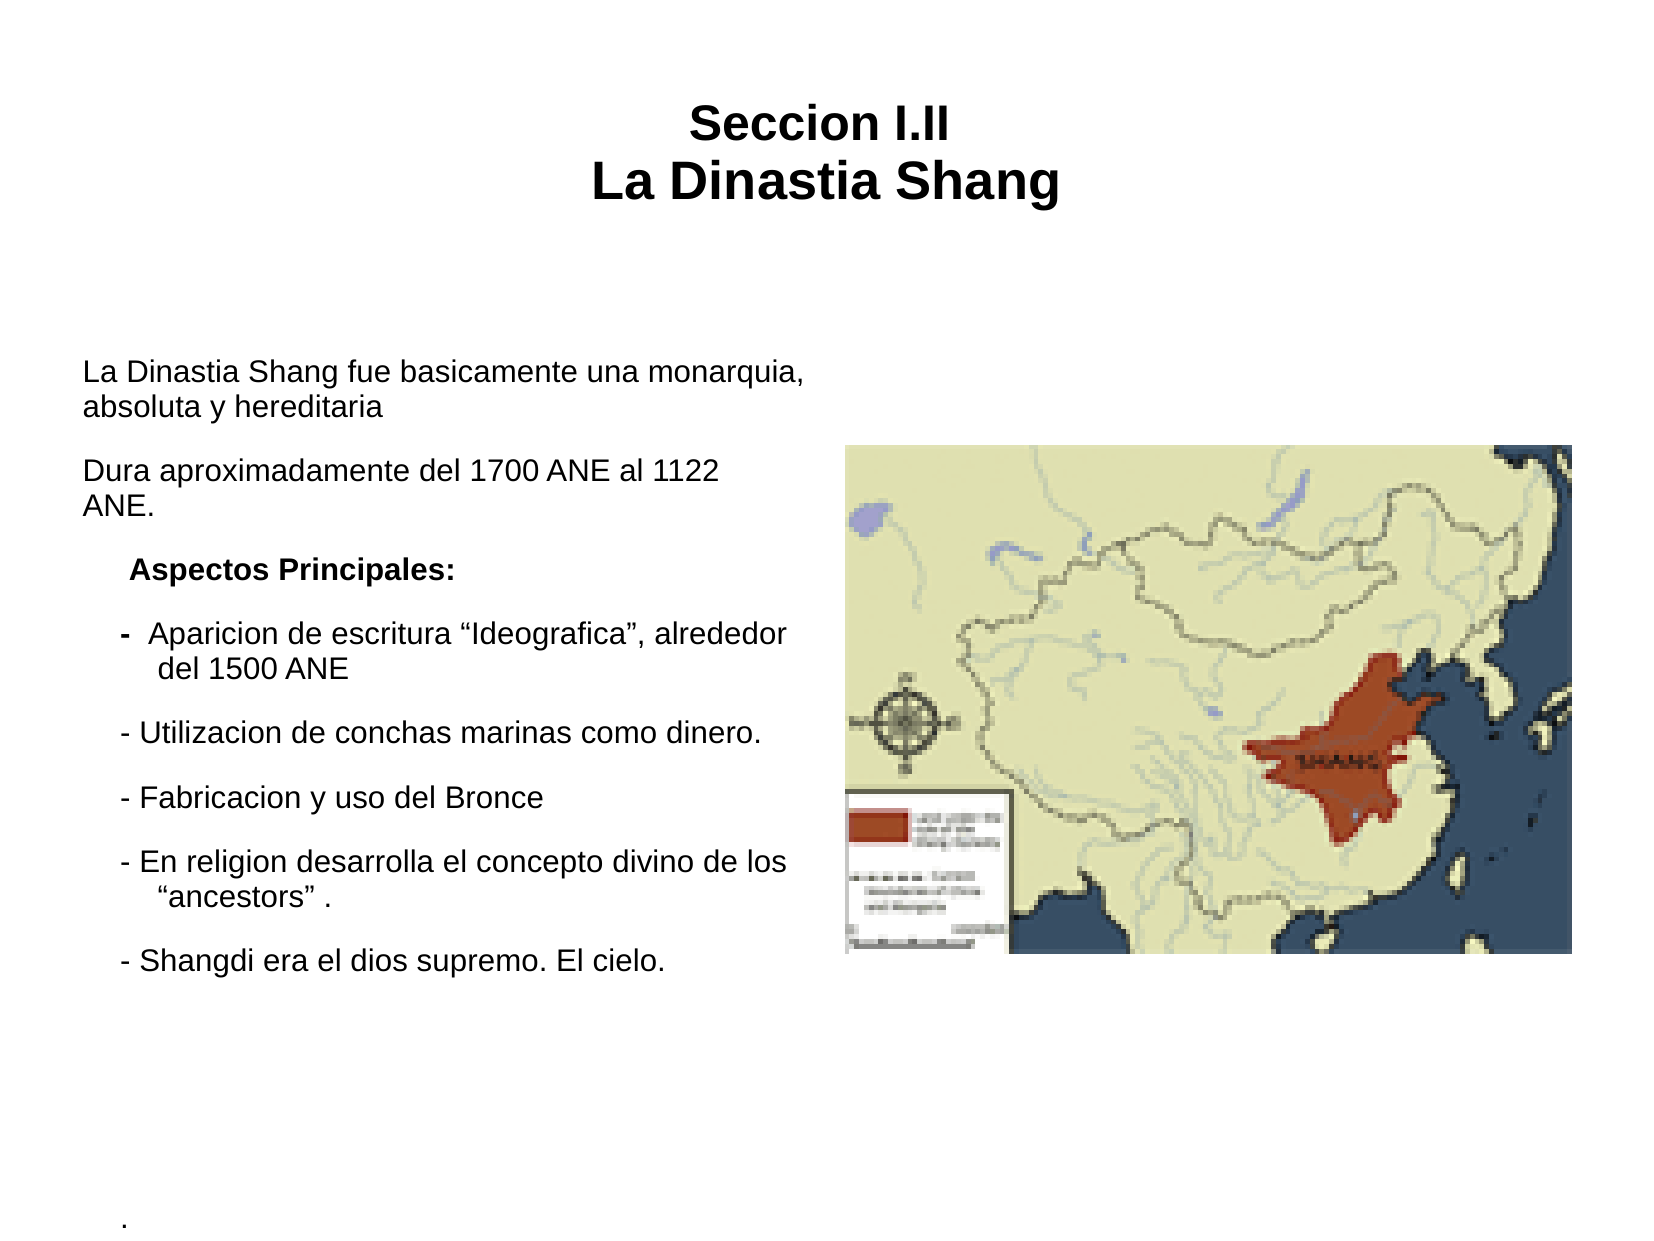

# Seccion I.II La Dinastia Shang
La Dinastia Shang fue basicamente una monarquia, absoluta y hereditaria
Dura aproximadamente del 1700 ANE al 1122 ANE.
 Aspectos Principales:
- Aparicion de escritura “Ideografica”, alrededor del 1500 ANE
- Utilizacion de conchas marinas como dinero.
- Fabricacion y uso del Bronce
- En religion desarrolla el concepto divino de los “ancestors” .
- Shangdi era el dios supremo. El cielo.
.